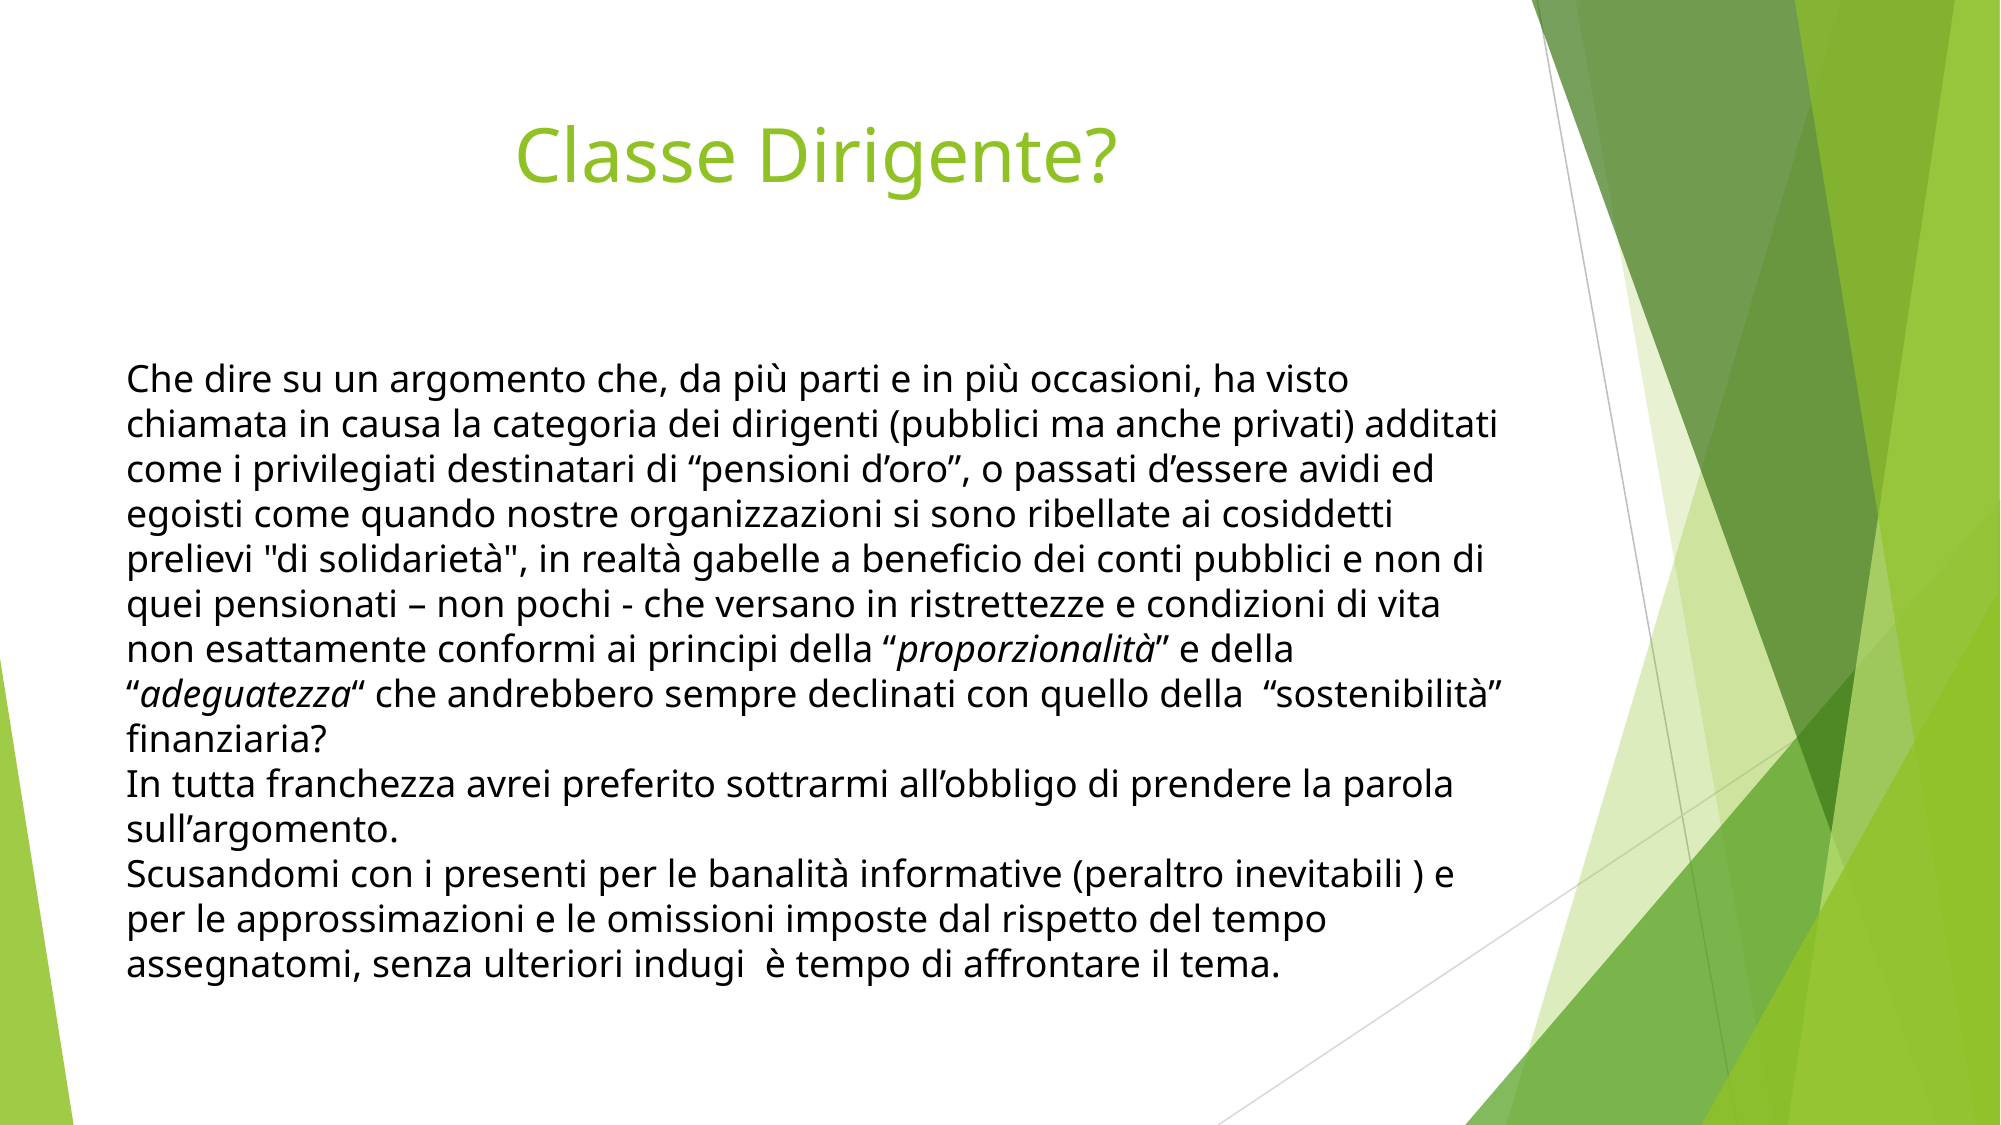

# Classe Dirigente?
Che dire su un argomento che, da più parti e in più occasioni, ha visto chiamata in causa la categoria dei dirigenti (pubblici ma anche privati) additati come i privilegiati destinatari di “pensioni d’oro”, o passati d’essere avidi ed egoisti come quando nostre organizzazioni si sono ribellate ai cosiddetti prelievi "di solidarietà", in realtà gabelle a beneficio dei conti pubblici e non di quei pensionati – non pochi - che versano in ristrettezze e condizioni di vita non esattamente conformi ai principi della “proporzionalità” e della “adeguatezza“ che andrebbero sempre declinati con quello della “sostenibilità” finanziaria?
In tutta franchezza avrei preferito sottrarmi all’obbligo di prendere la parola sull’argomento.
Scusandomi con i presenti per le banalità informative (peraltro inevitabili ) e per le approssimazioni e le omissioni imposte dal rispetto del tempo assegnatomi, senza ulteriori indugi è tempo di affrontare il tema.